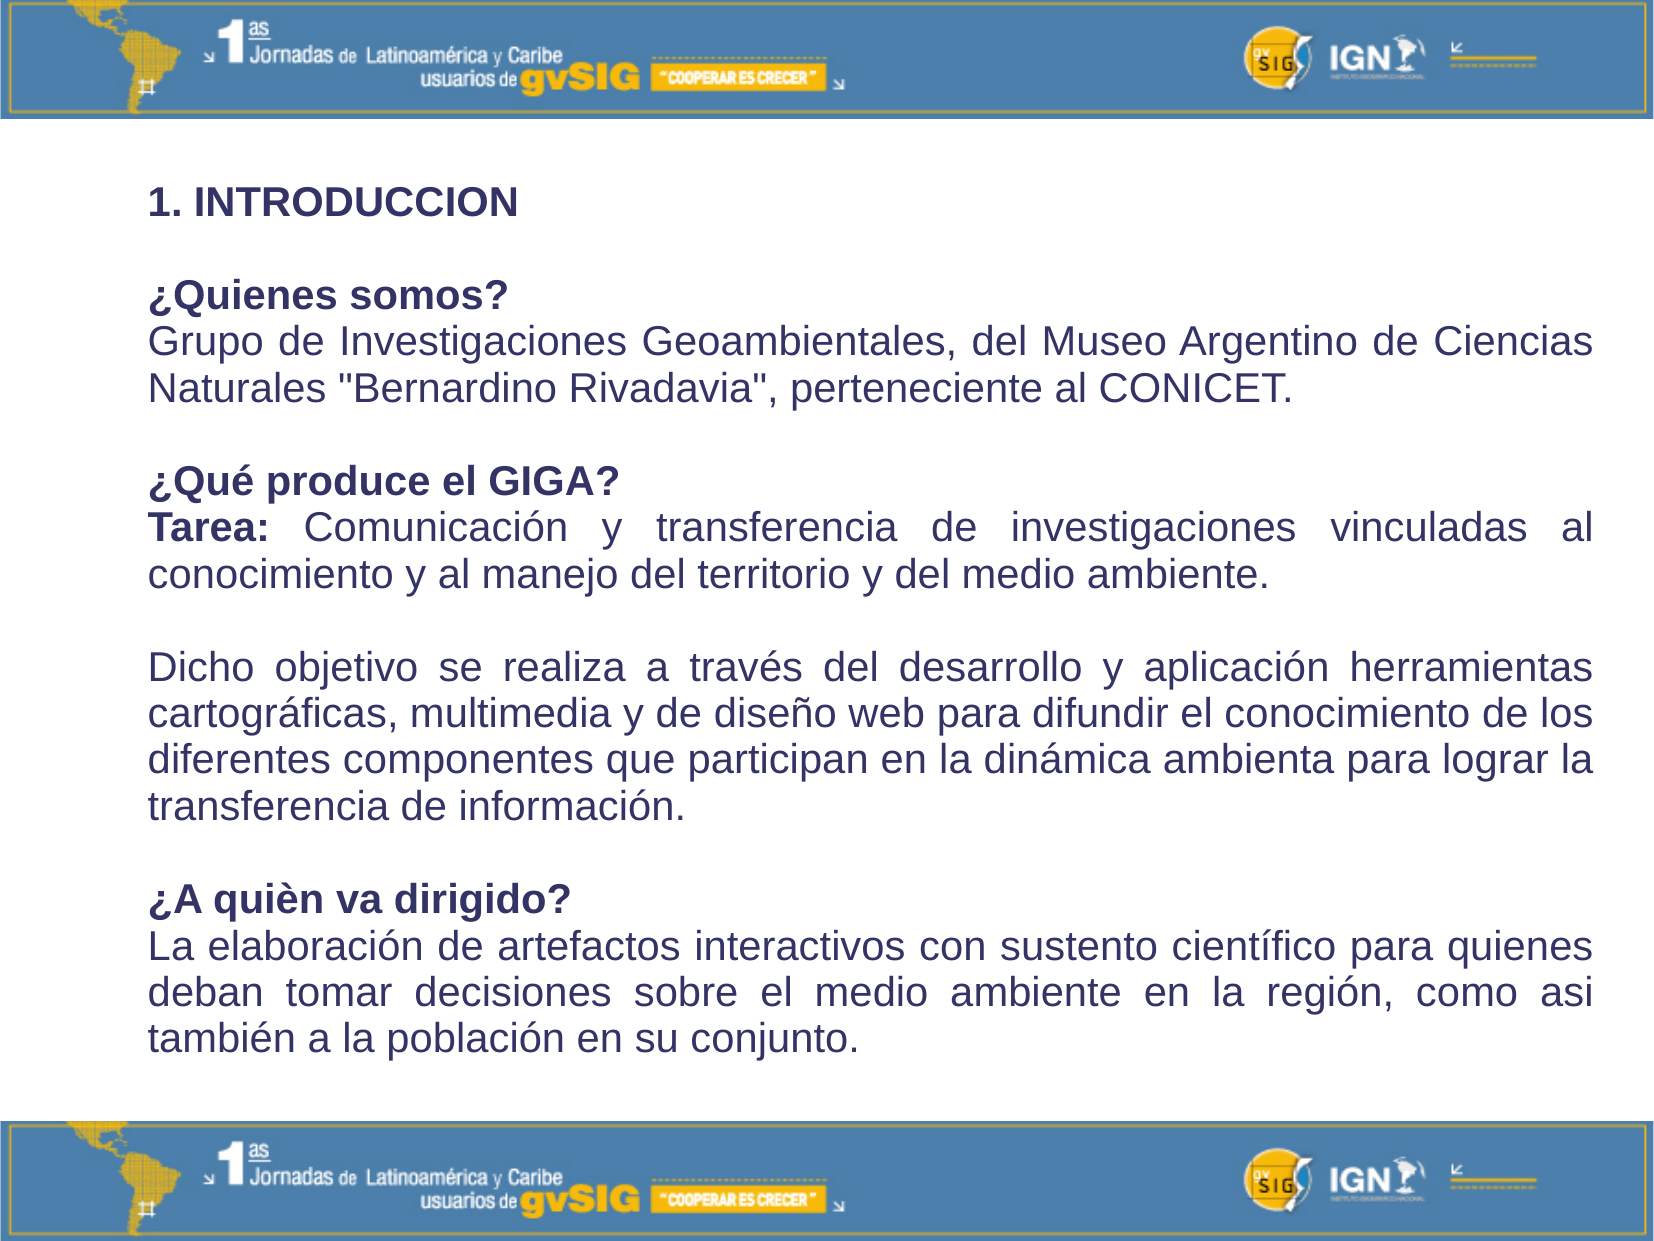

1. INTRODUCCION
¿Quienes somos?
Grupo de Investigaciones Geoambientales, del Museo Argentino de Ciencias Naturales "Bernardino Rivadavia", perteneciente al CONICET.
¿Qué produce el GIGA?
Tarea: Comunicación y transferencia de investigaciones vinculadas al conocimiento y al manejo del territorio y del medio ambiente.
Dicho objetivo se realiza a través del desarrollo y aplicación herramientas cartográficas, multimedia y de diseño web para difundir el conocimiento de los diferentes componentes que participan en la dinámica ambienta para lograr la transferencia de información.
¿A quièn va dirigido?
La elaboración de artefactos interactivos con sustento científico para quienes deban tomar decisiones sobre el medio ambiente en la región, como asi también a la población en su conjunto.